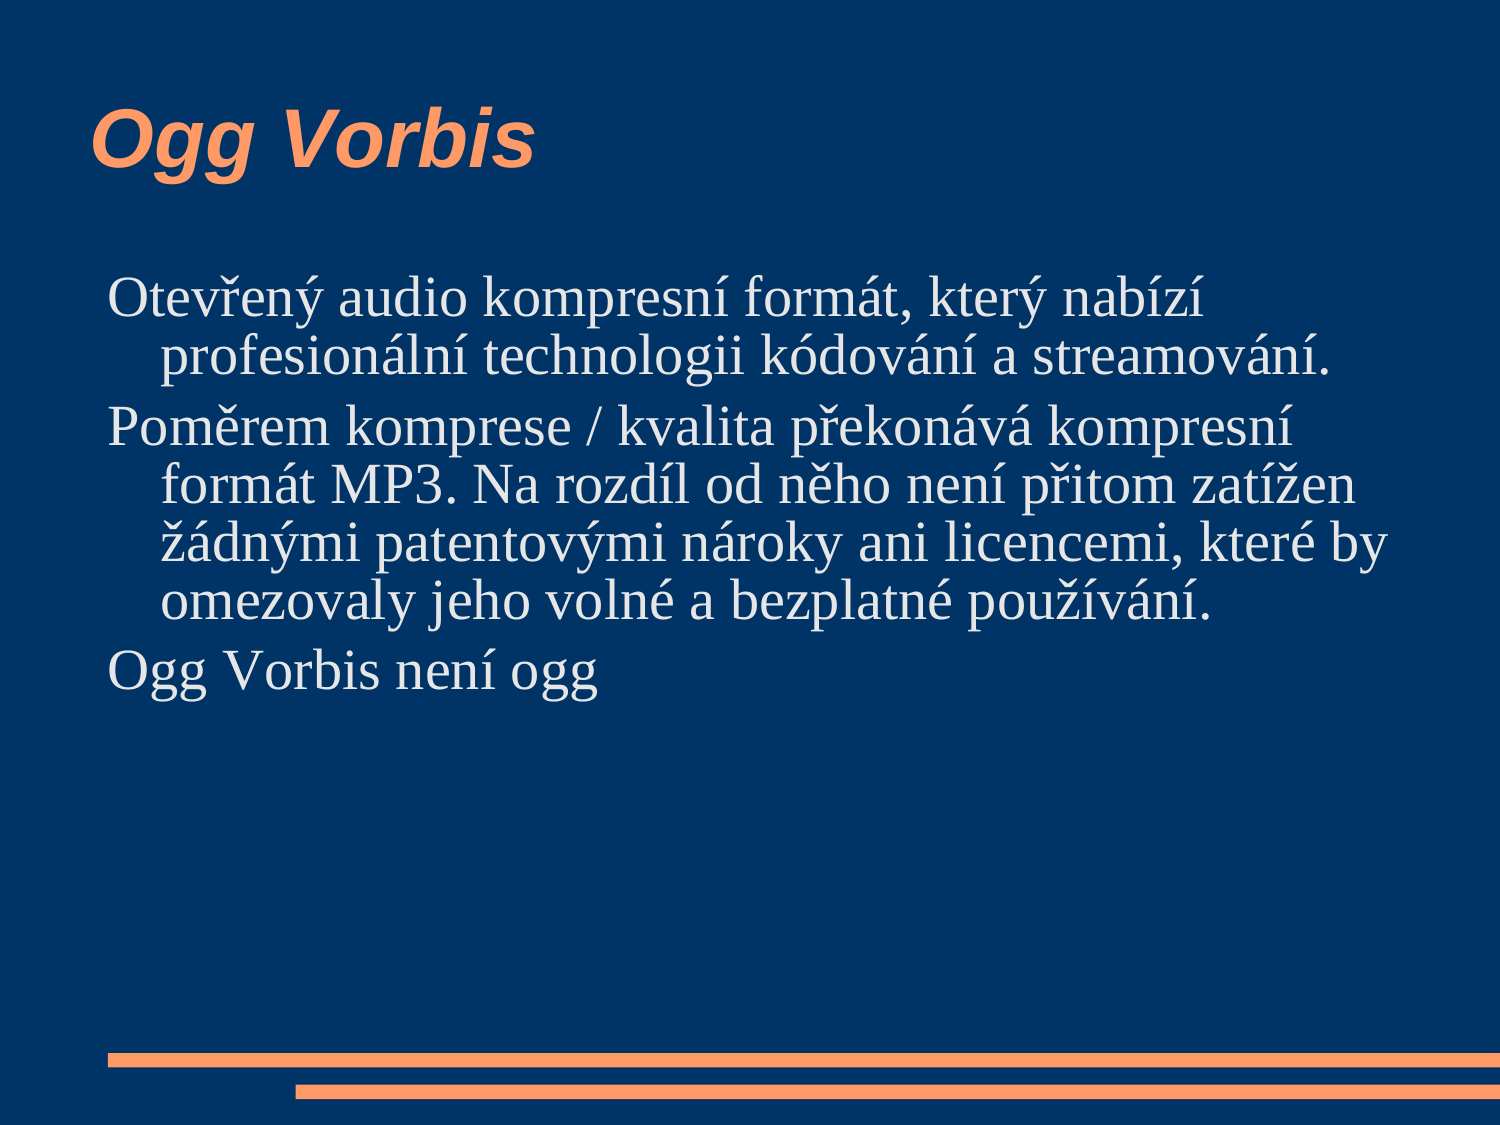

# Ogg Vorbis
Otevřený audio kompresní formát, který nabízí profesionální technologii kódování a streamování.
Poměrem komprese / kvalita překonává kompresní formát MP3. Na rozdíl od něho není přitom zatížen žádnými patentovými nároky ani licencemi, které by omezovaly jeho volné a bezplatné používání.
Ogg Vorbis není ogg